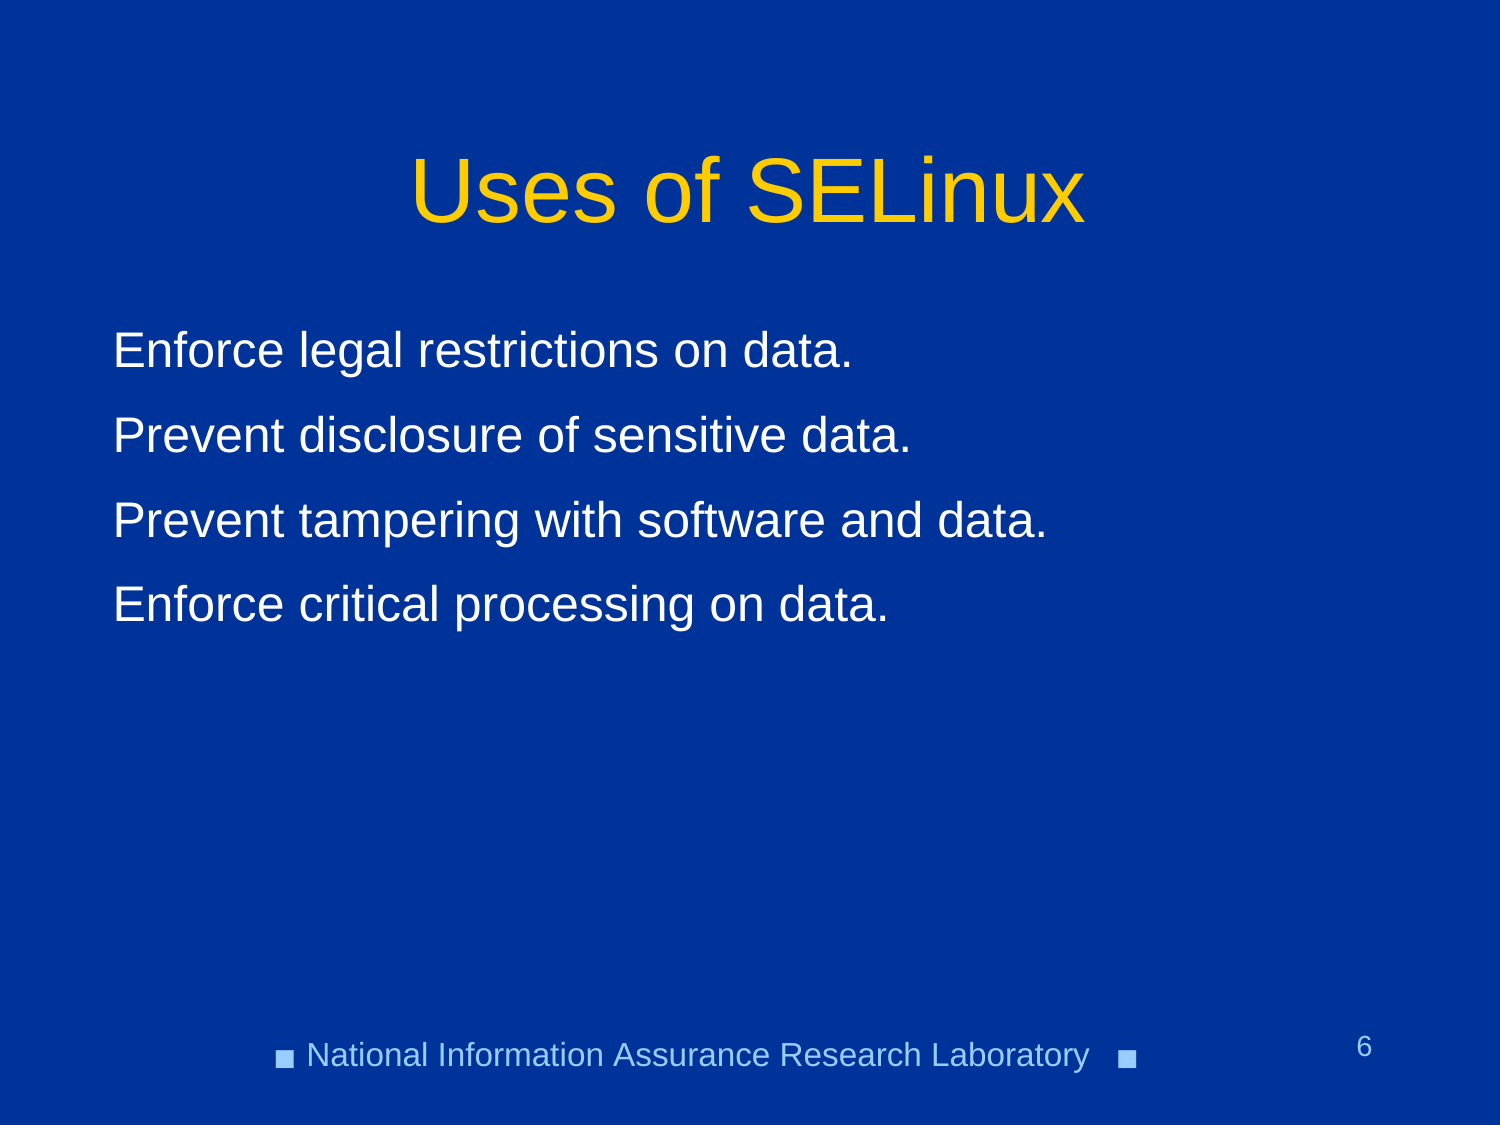

# Uses of SELinux
Enforce legal restrictions on data.
Prevent disclosure of sensitive data.
Prevent tampering with software and data.
Enforce critical processing on data.